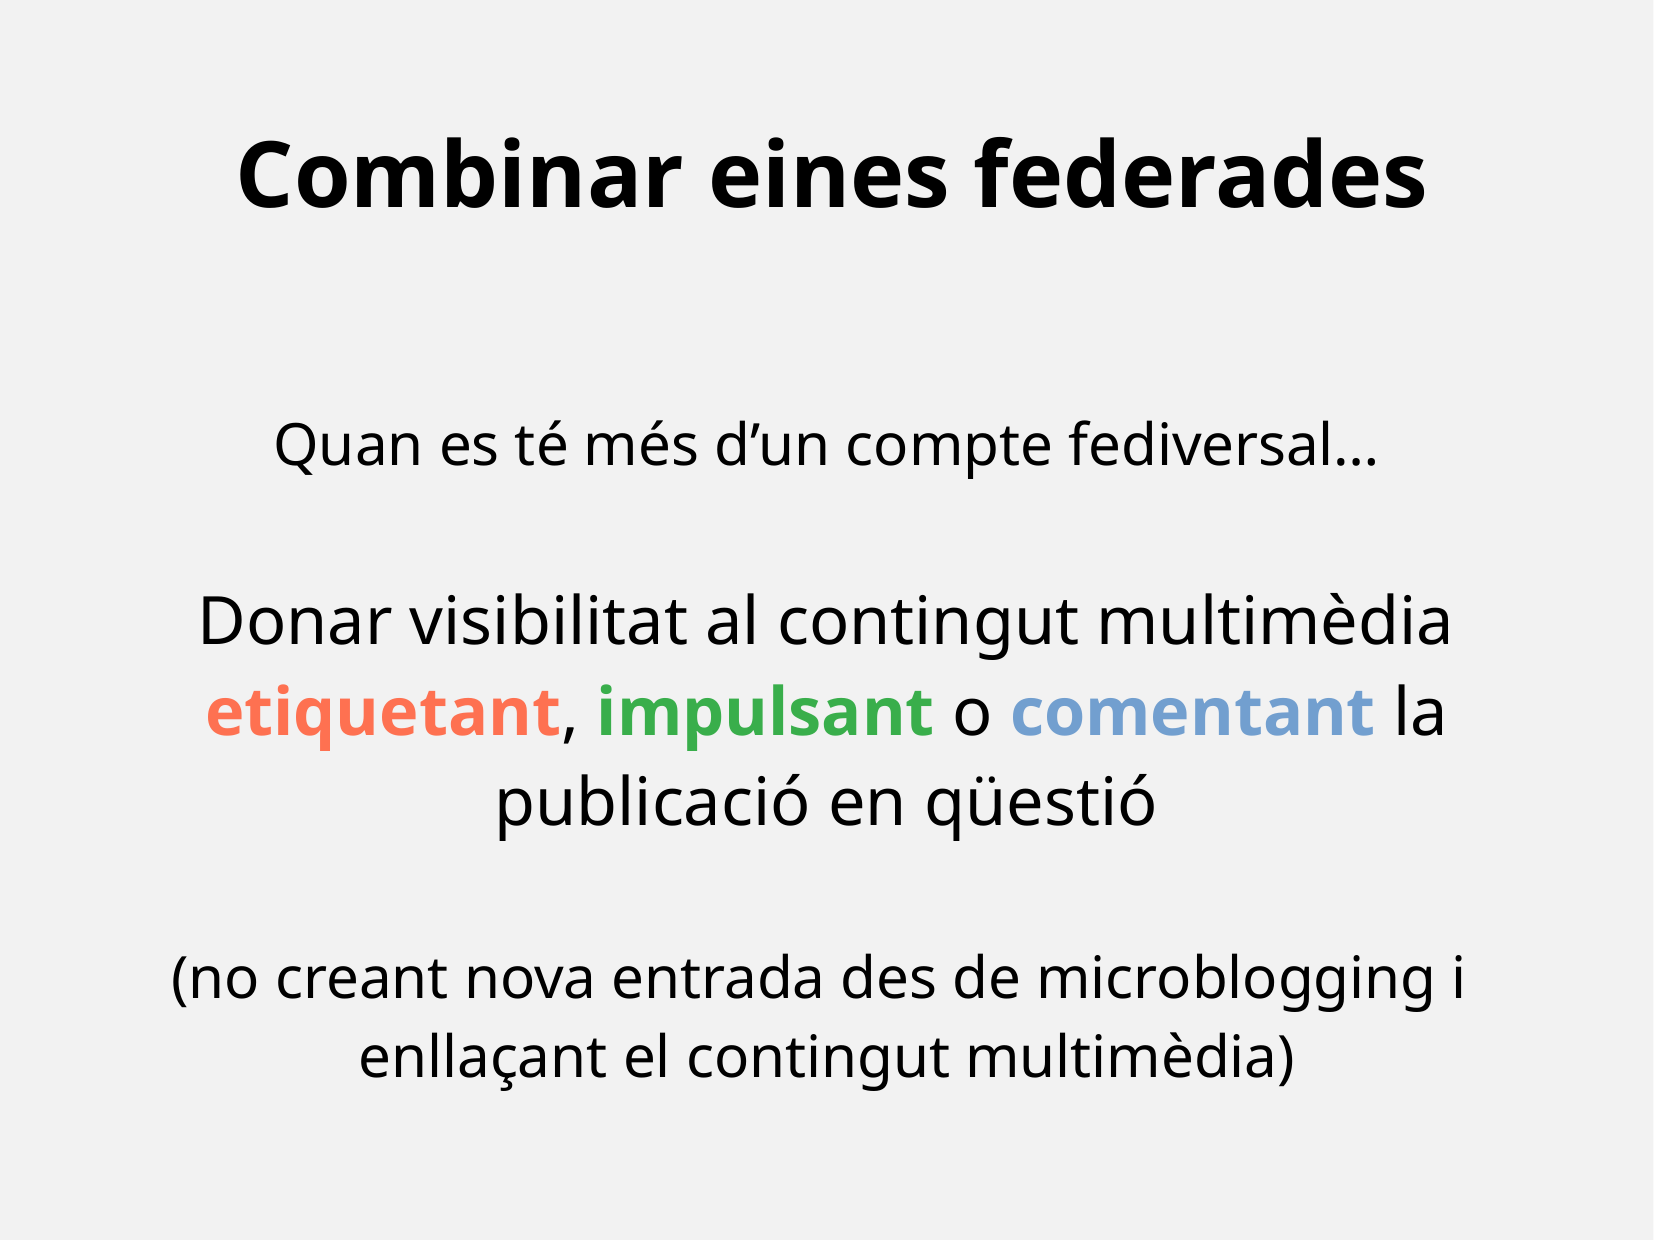

# Combinar eines federades
Quan es té més d’un compte fediversal…
Donar visibilitat al contingut multimèdia etiquetant, impulsant o comentant la publicació en qüestió
(no creant nova entrada des de microblogging i
enllaçant el contingut multimèdia)